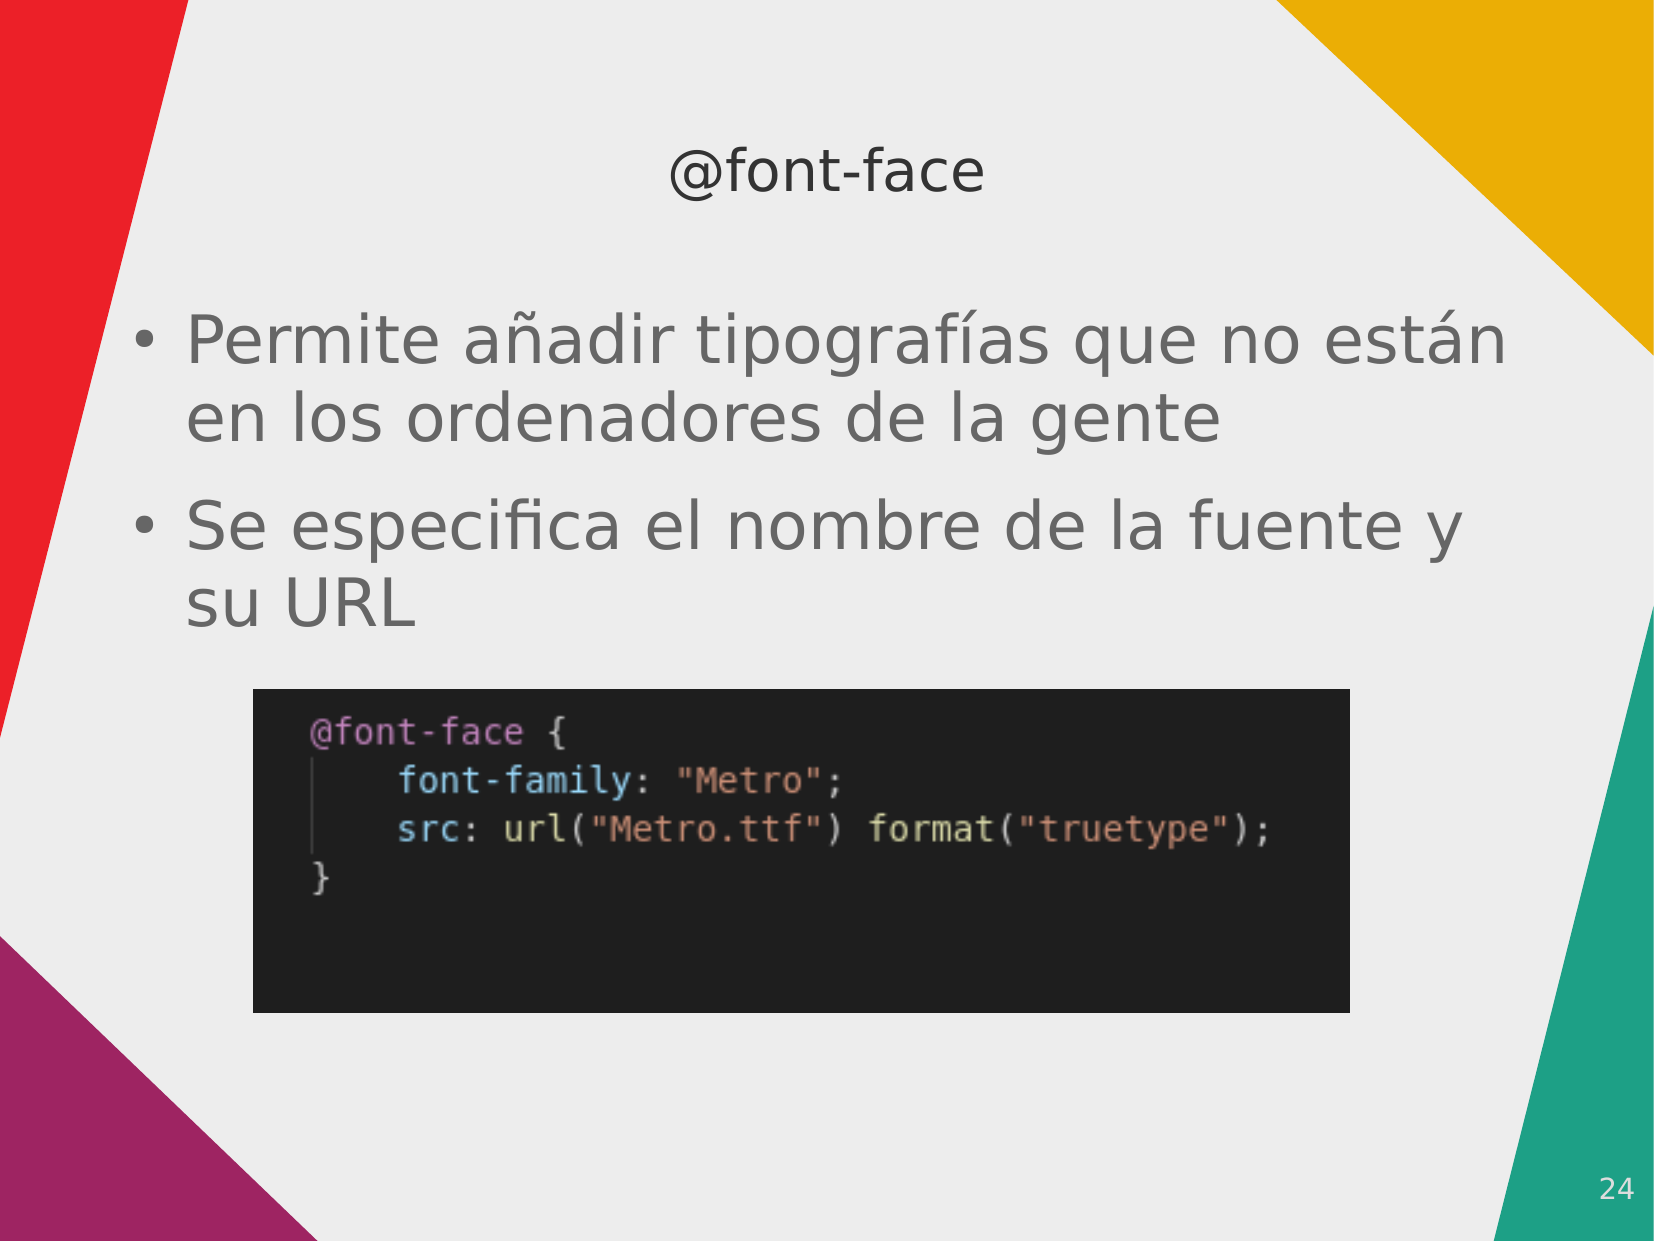

# @font-face
Permite añadir tipografías que no están en los ordenadores de la gente
Se especifica el nombre de la fuente y su URL
24